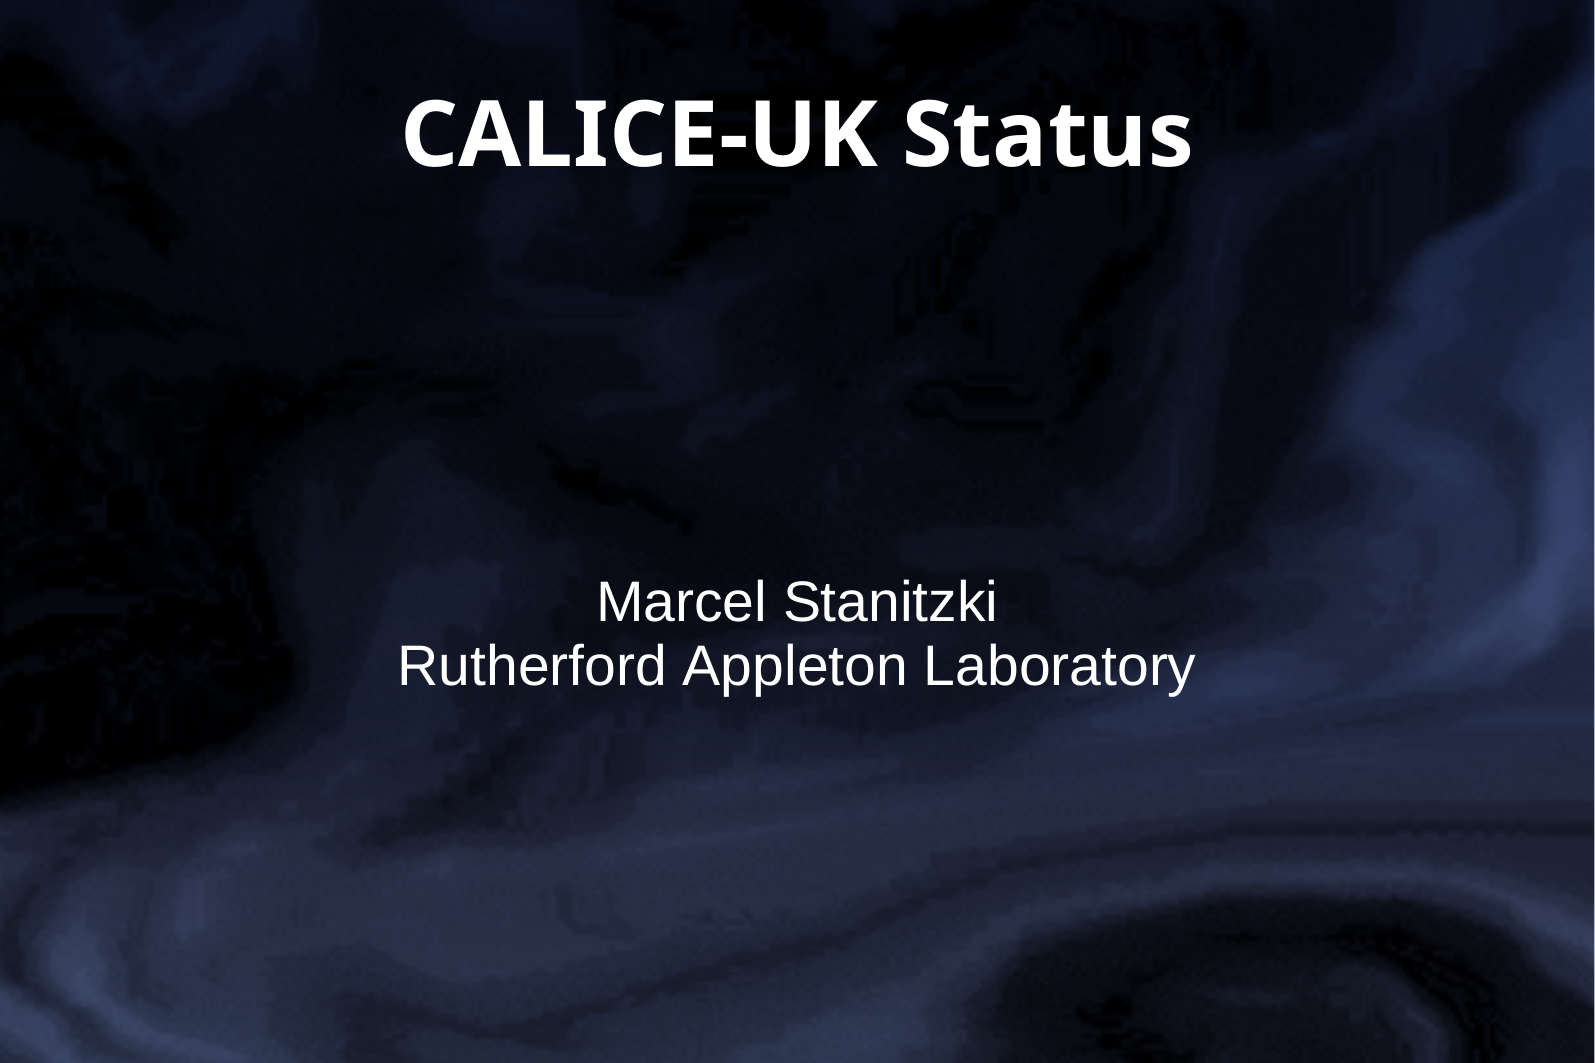

# CALICE-UK Status
Marcel Stanitzki
Rutherford Appleton Laboratory
Marcel Stanitzki
1